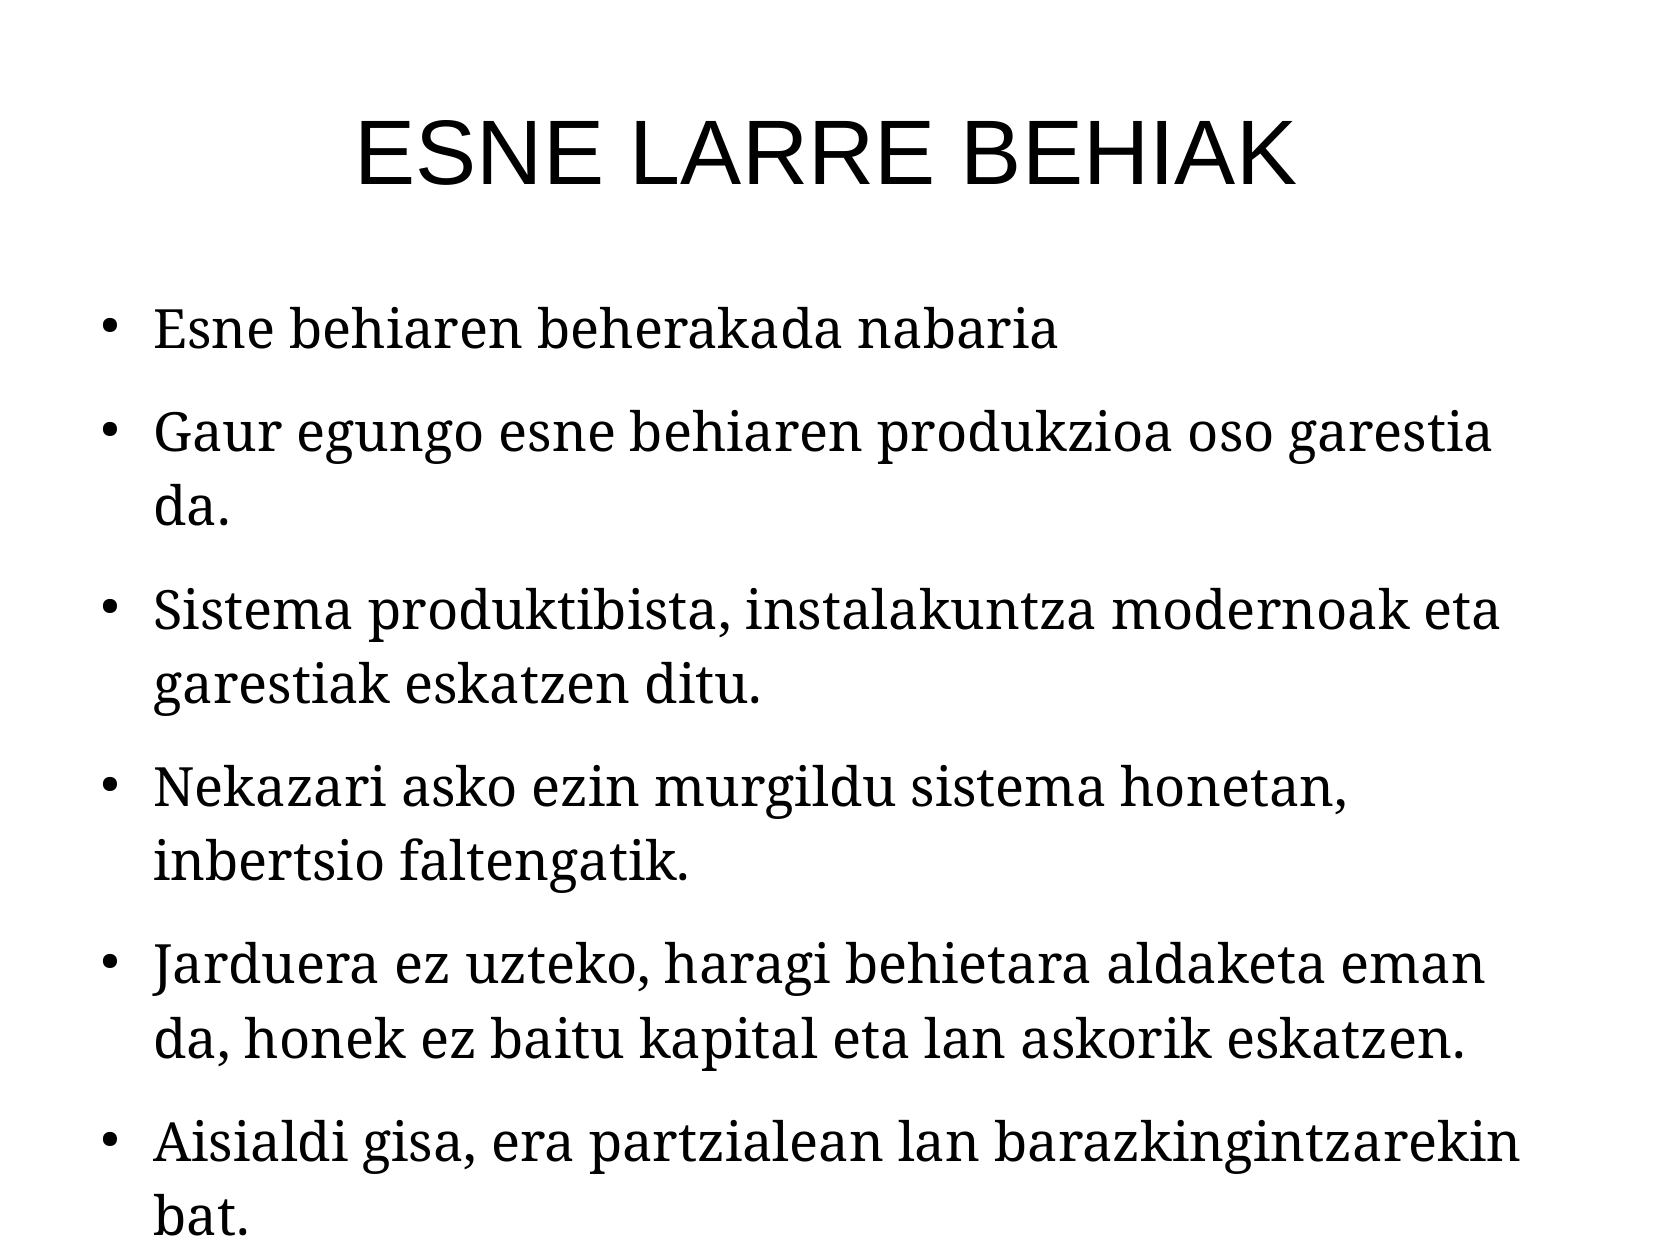

# ESNE LARRE BEHIAK
Esne behiaren beherakada nabaria
Gaur egungo esne behiaren produkzioa oso garestia da.
Sistema produktibista, instalakuntza modernoak eta garestiak eskatzen ditu.
Nekazari asko ezin murgildu sistema honetan, inbertsio faltengatik.
Jarduera ez uzteko, haragi behietara aldaketa eman da, honek ez baitu kapital eta lan askorik eskatzen.
Aisialdi gisa, era partzialean lan barazkingintzarekin bat.
60 urte inguruko familia burua gehienetan.